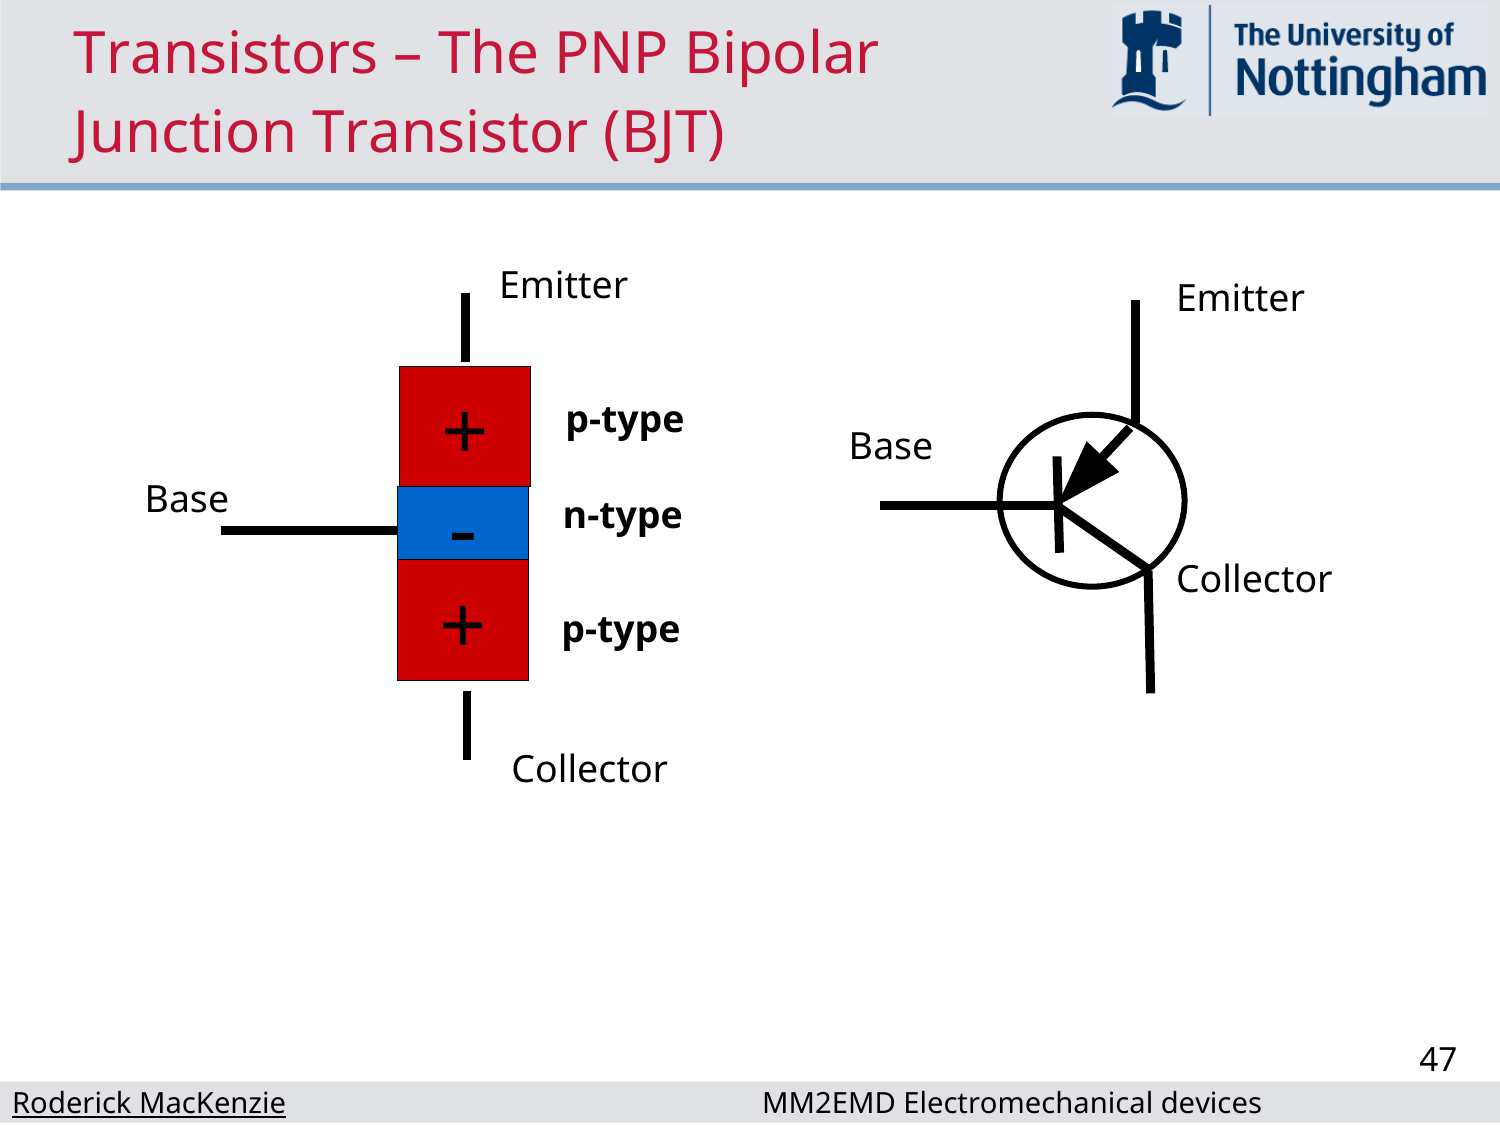

# Transistors – The PNP Bipolar Junction Transistor (BJT)
Emitter
Emitter
+
p-type
Base
Base
n-type
-
Collector
+
p-type
Collector